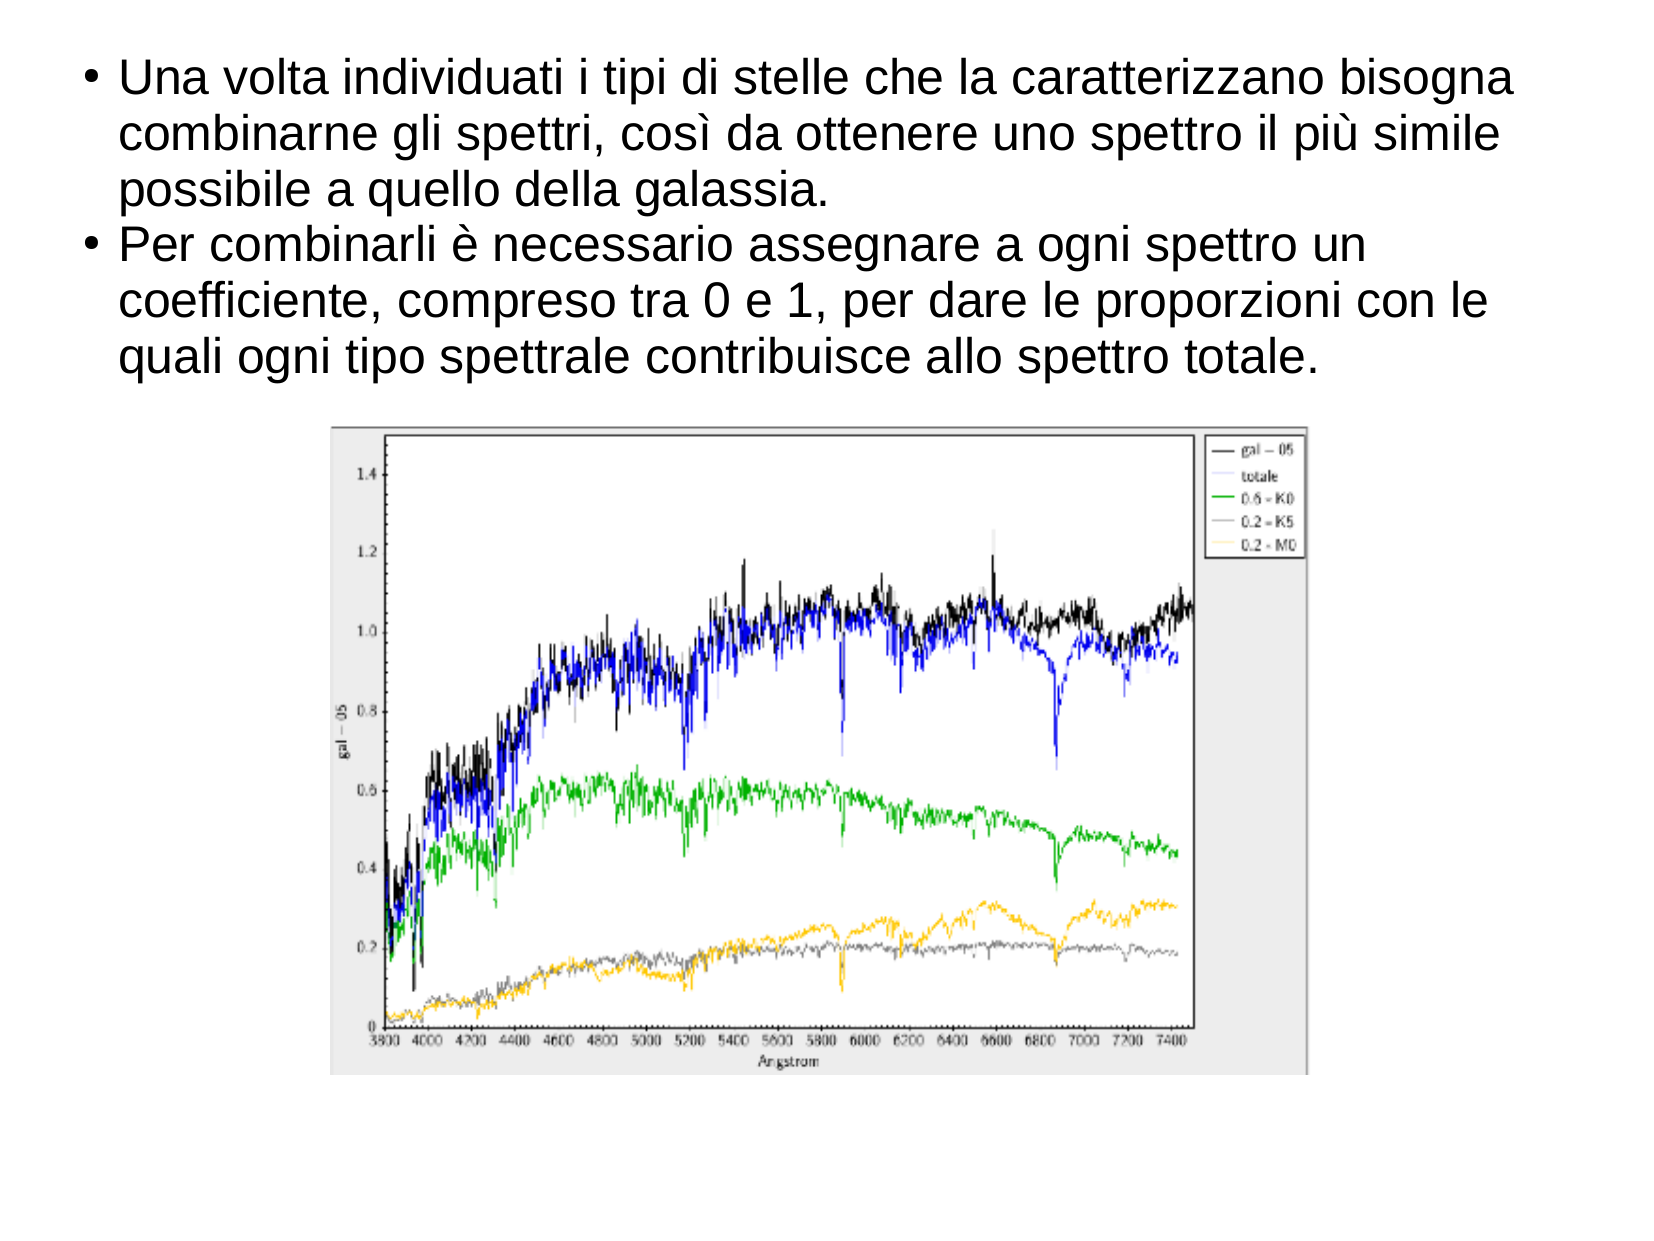

# Una volta individuati i tipi di stelle che la caratterizzano bisogna combinarne gli spettri, così da ottenere uno spettro il più simile possibile a quello della galassia.
Per combinarli è necessario assegnare a ogni spettro un coefficiente, compreso tra 0 e 1, per dare le proporzioni con le quali ogni tipo spettrale contribuisce allo spettro totale.